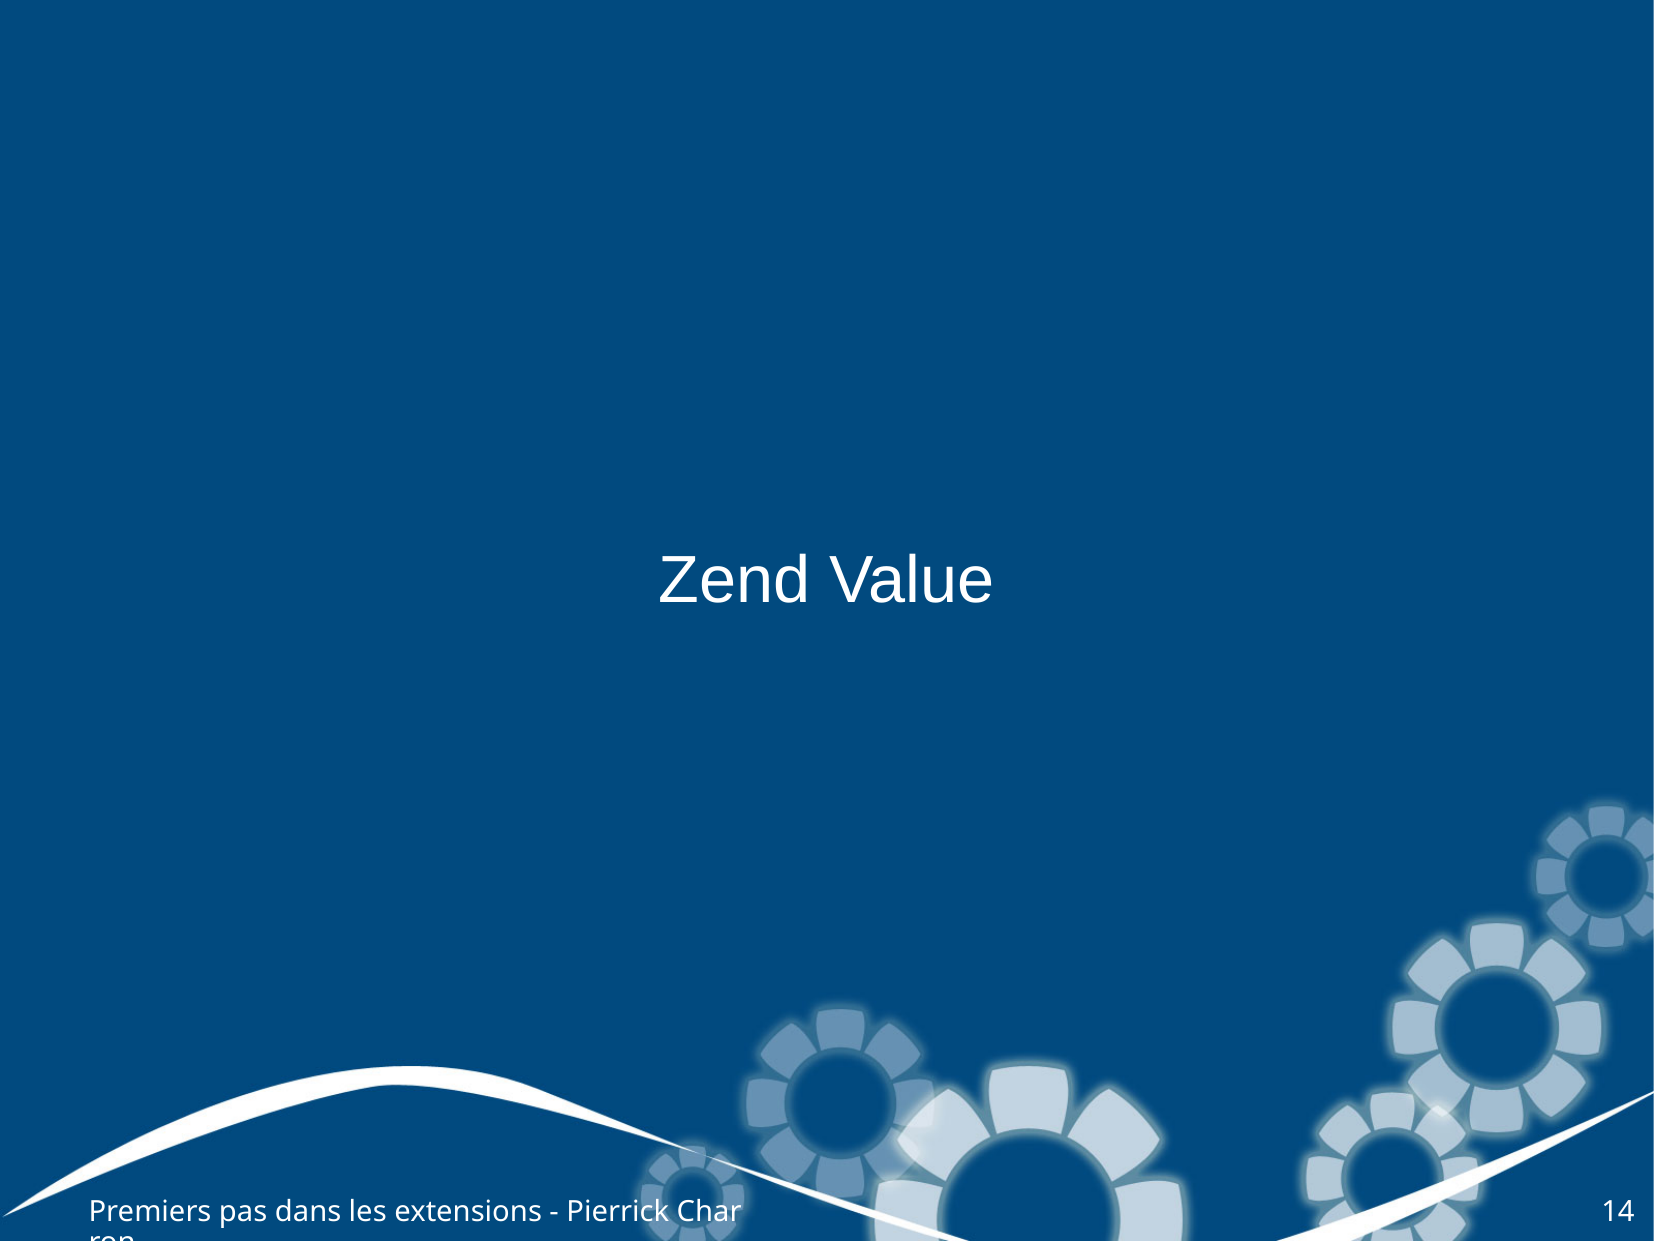

# Zend Value
Premiers pas dans les extensions - Pierrick Charron
14